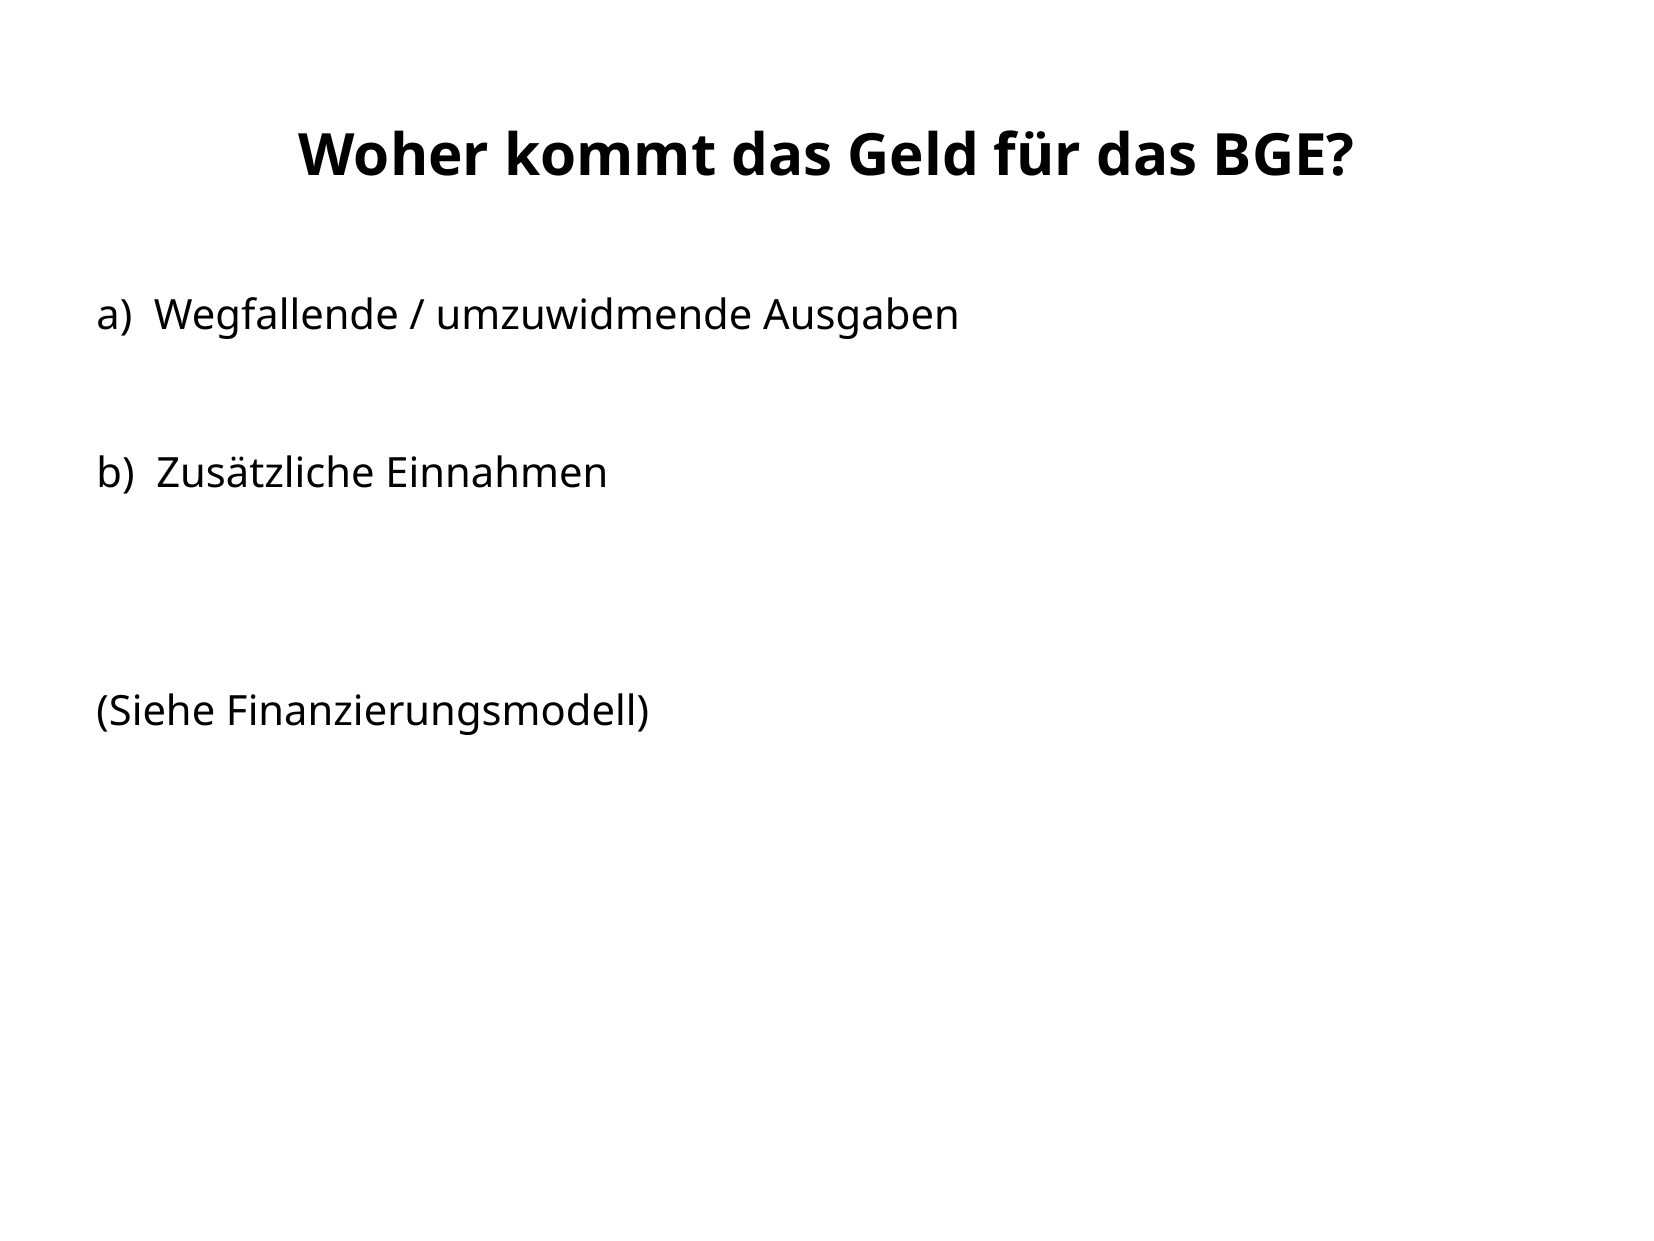

# Woher kommt das Geld für das BGE?
a) Wegfallende / umzuwidmende Ausgaben
b) Zusätzliche Einnahmen
(Siehe Finanzierungsmodell)